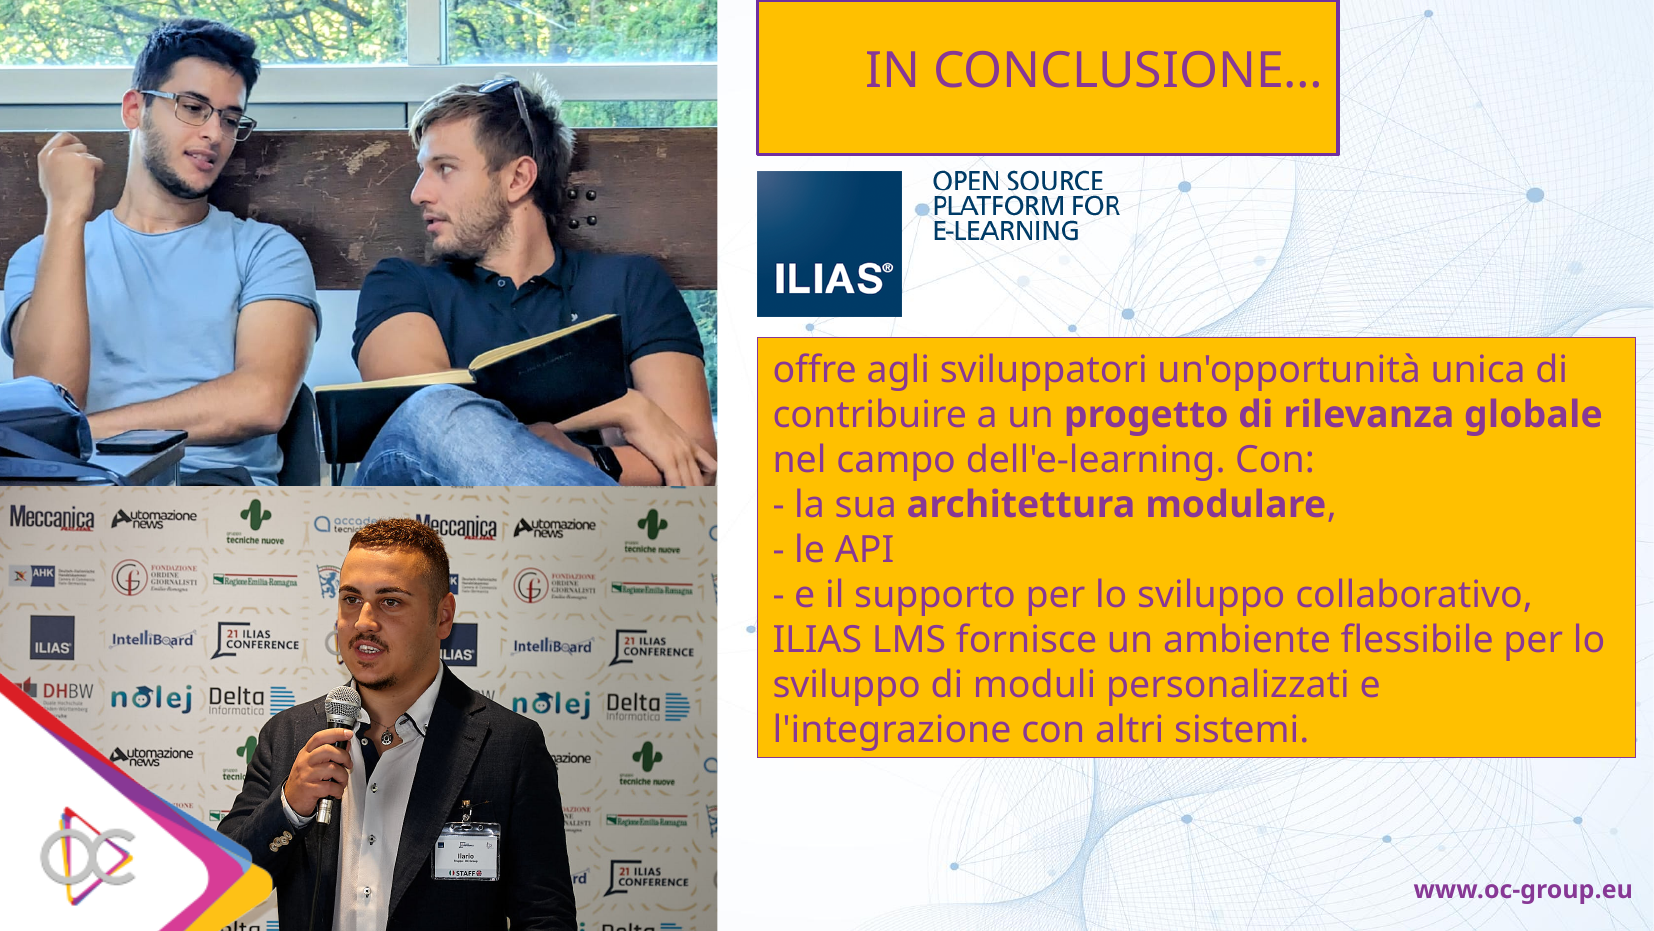

IN CONCLUSIONE…
offre agli sviluppatori un'opportunità unica di contribuire a un progetto di rilevanza globale nel campo dell'e-learning. Con:
- la sua architettura modulare,
- le API
- e il supporto per lo sviluppo collaborativo,
ILIAS LMS fornisce un ambiente flessibile per lo sviluppo di moduli personalizzati e l'integrazione con altri sistemi.
www.oc-group.eu